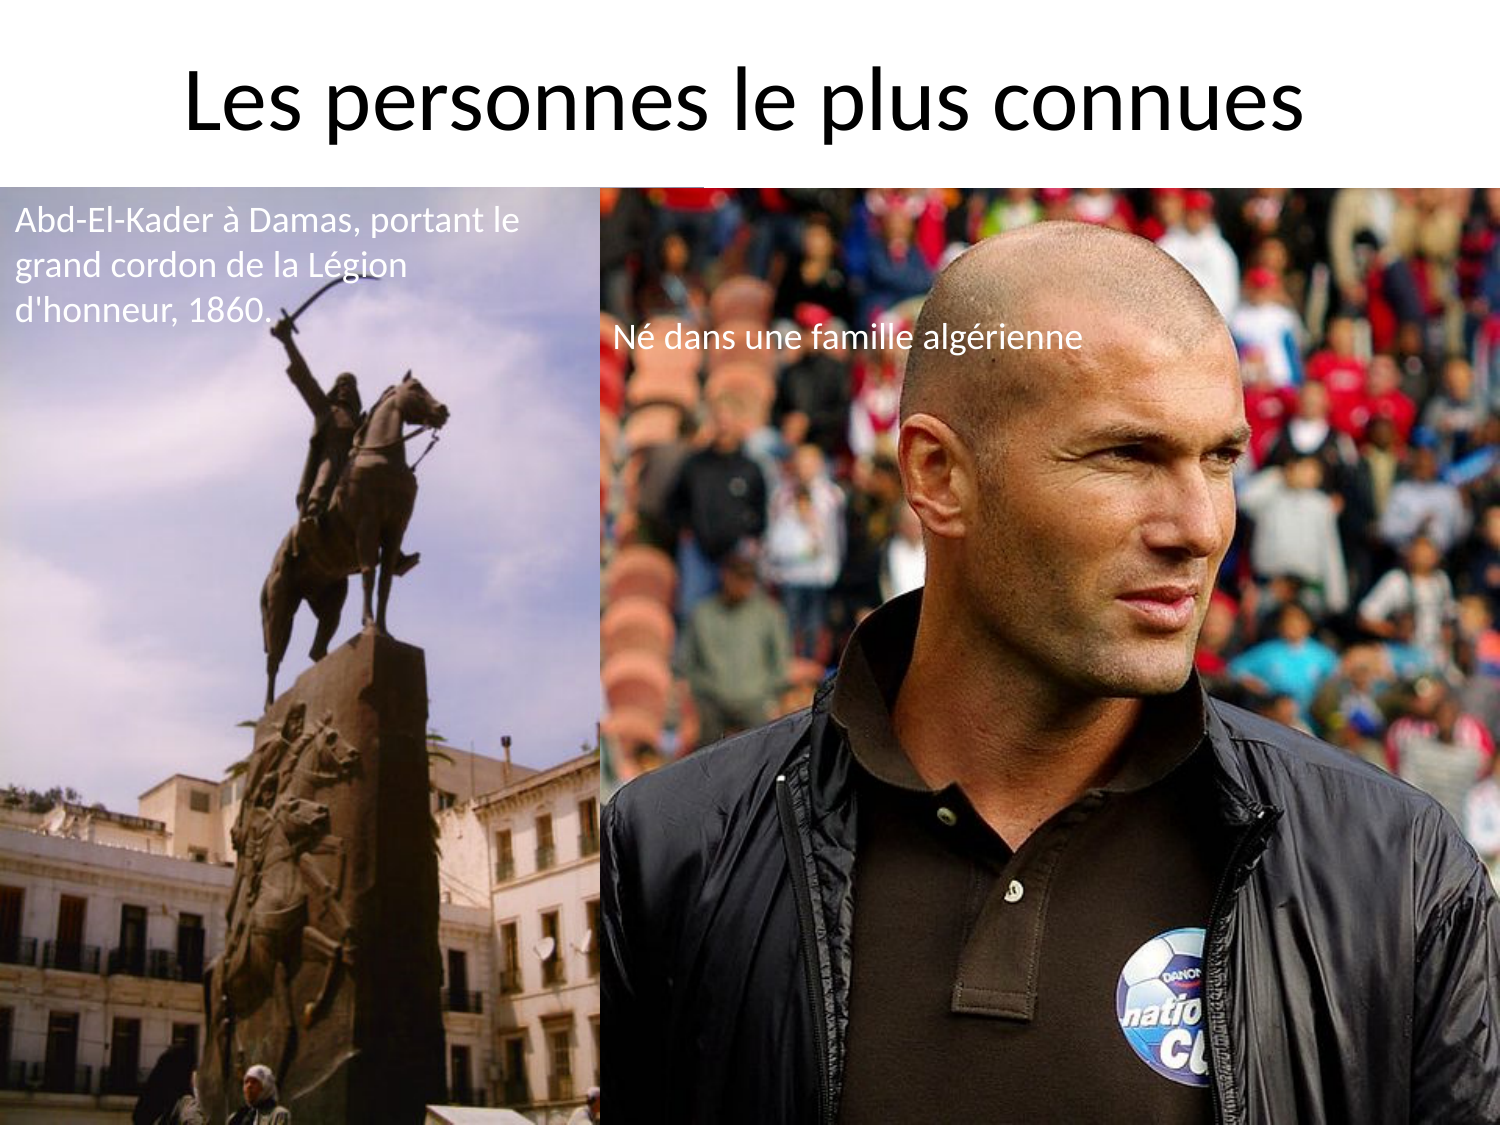

# Les personnes le plus connues
Abd-El-Kader à Damas, portant le grand cordon de la Légion d'honneur, 1860.
Né dans une famille algérienne